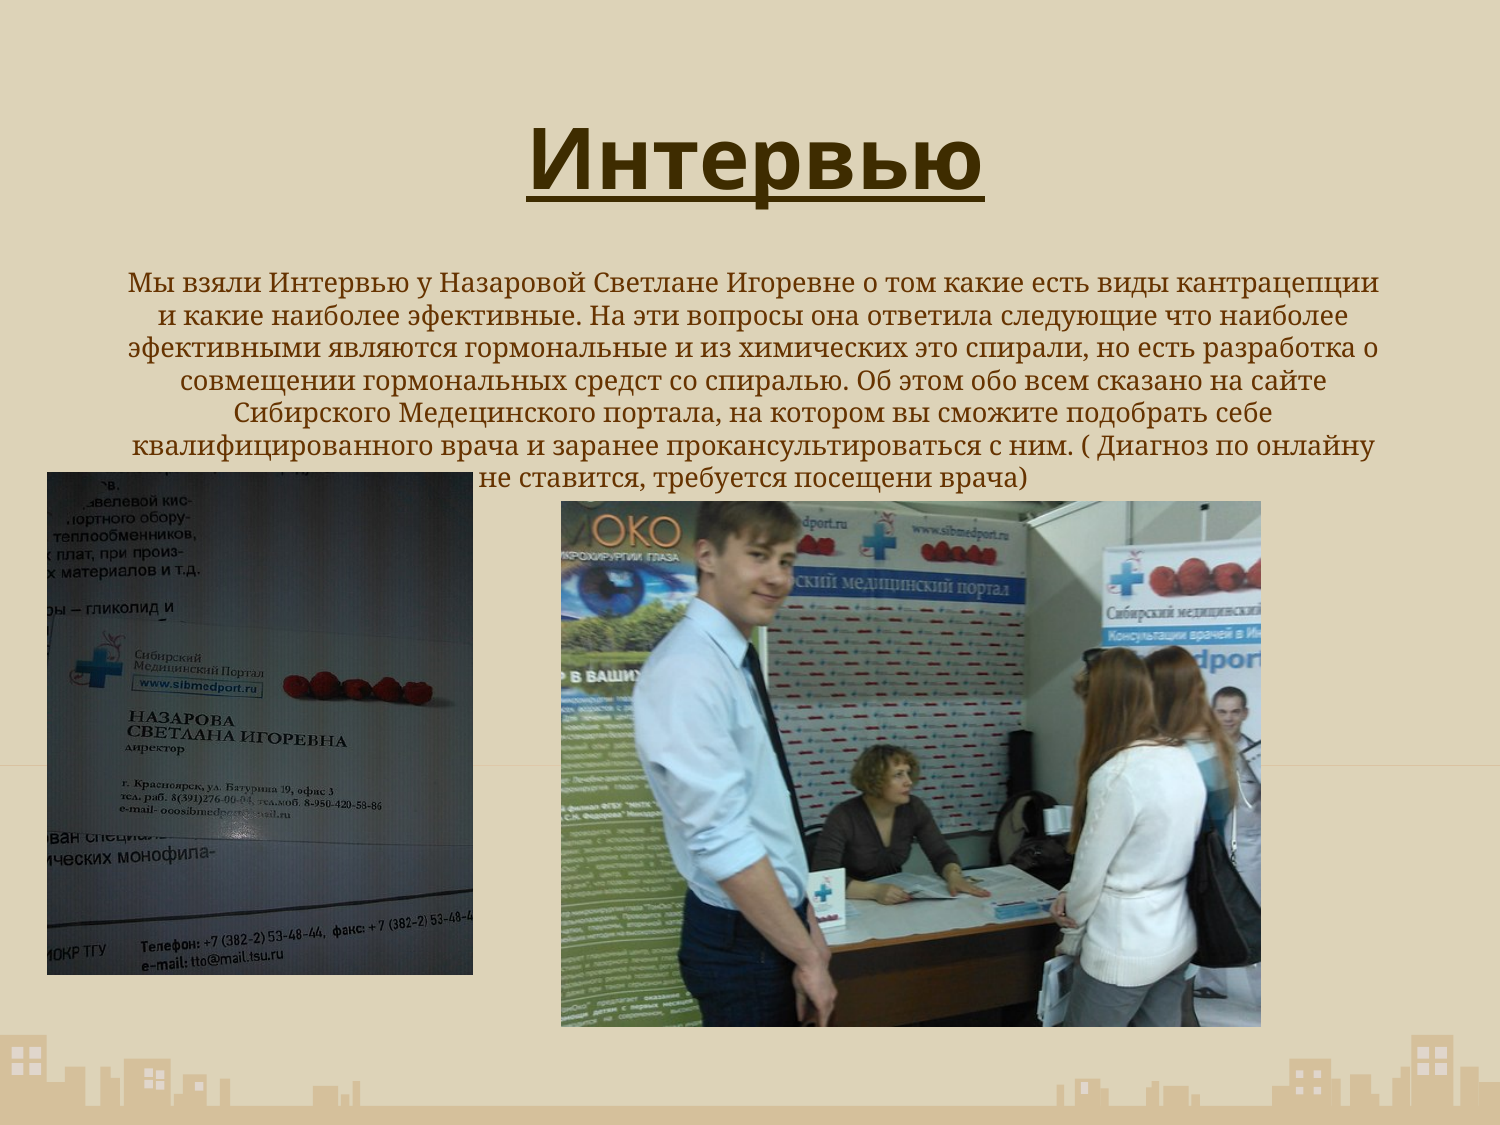

# Интервью
Мы взяли Интервью у Назаровой Светлане Игоревне о том какие есть виды кантрацепции и какие наиболее эфективные. На эти вопросы она ответила следующие что наиболее эфективными являются гормональные и из химических это спирали, но есть разработка о совмещении гормональных средст со спиралью. Об этом обо всем сказано на сайте Сибирского Медецинского портала, на котором вы сможите подобрать себе квалифицированного врача и заранее прокансультироваться с ним. ( Диагноз по онлайну не ставится, требуется посещени врача)